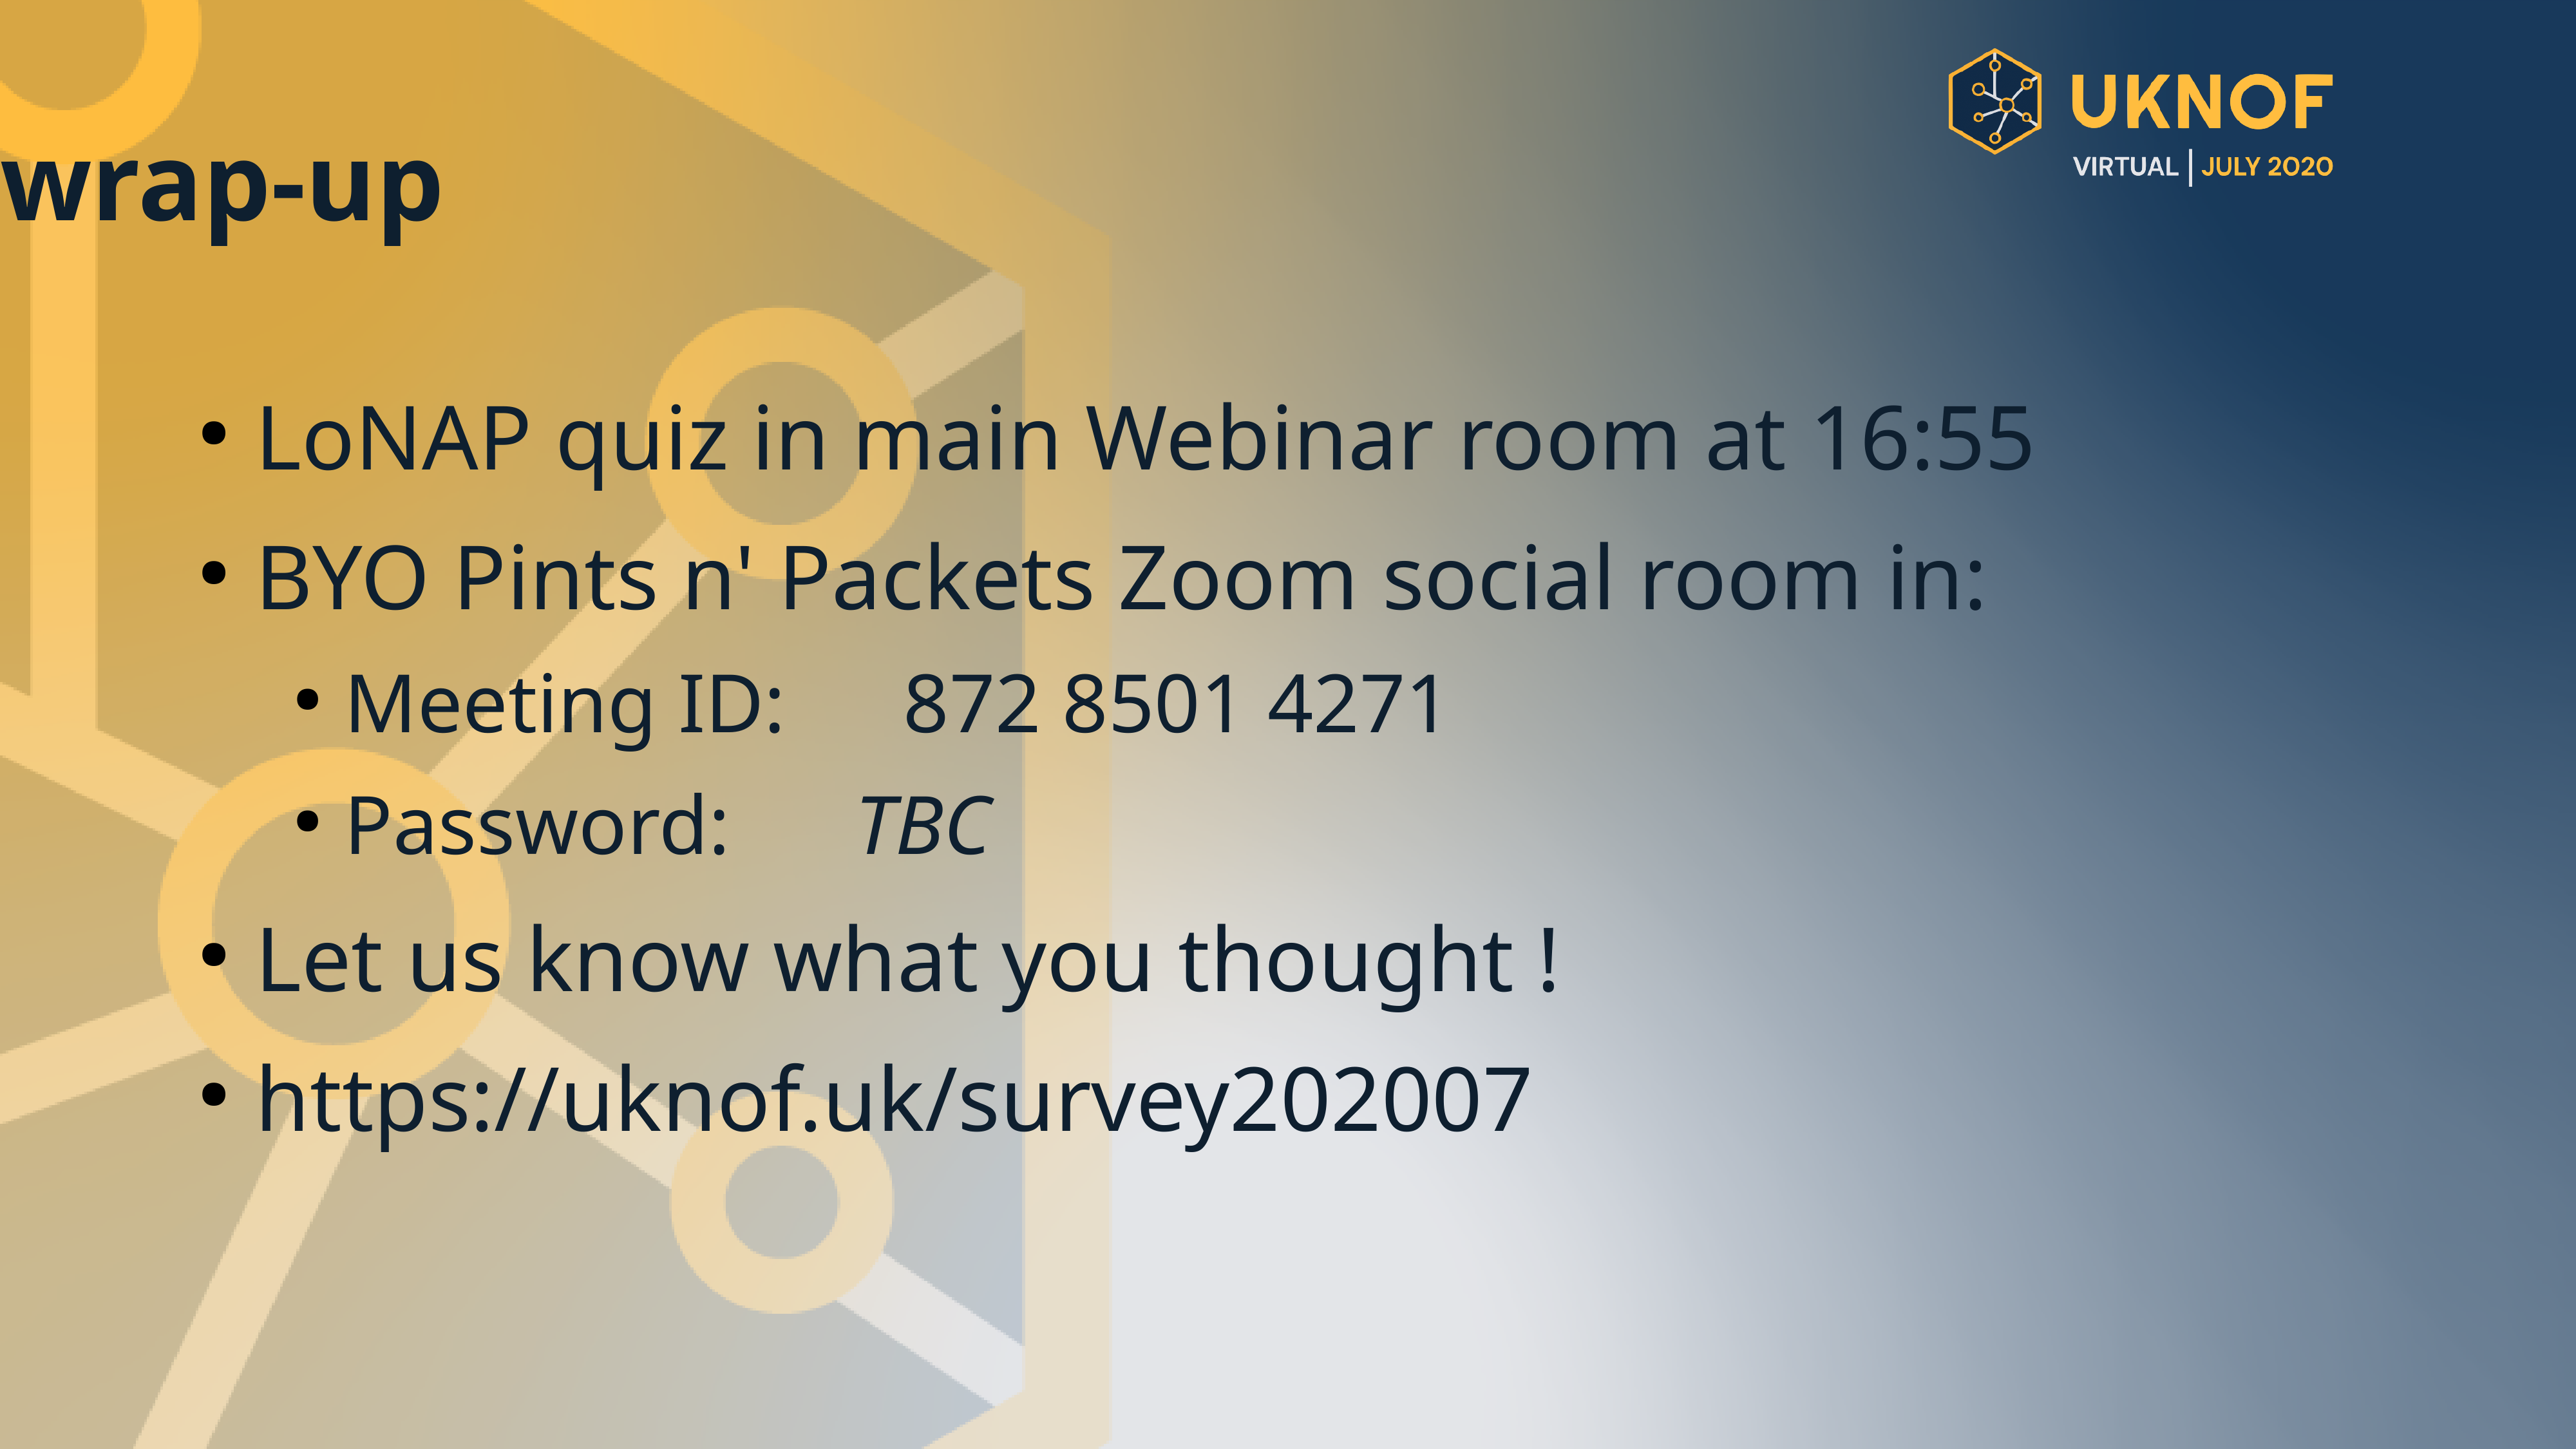

# wrap-up
 LoNAP quiz in main Webinar room at 16:55
 BYO Pints n' Packets Zoom social room in:
 Meeting ID: 		872 8501 4271
 Password:			TBC
 Let us know what you thought !
 https://uknof.uk/survey202007